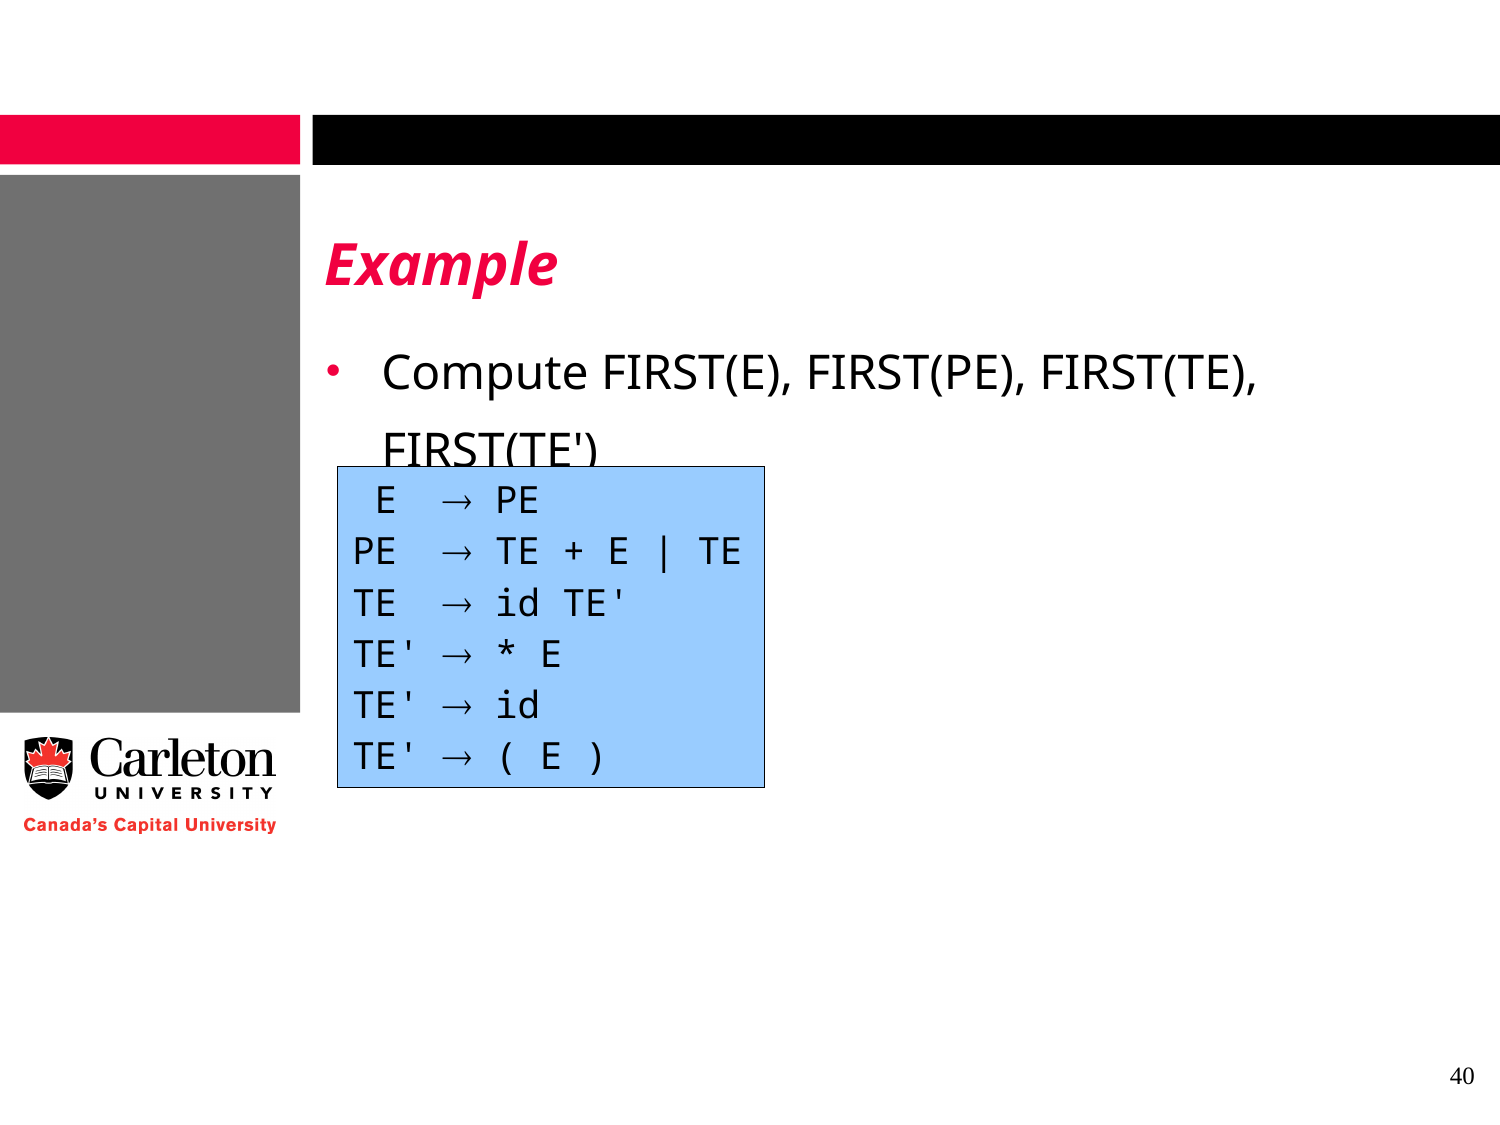

# Example
Compute FIRST(E), FIRST(PE), FIRST(TE), FIRST(TE')
 E  PE
PE  TE + E | TE
TE  id TE'
TE'  * E
TE'  id
TE'  ( E )
40